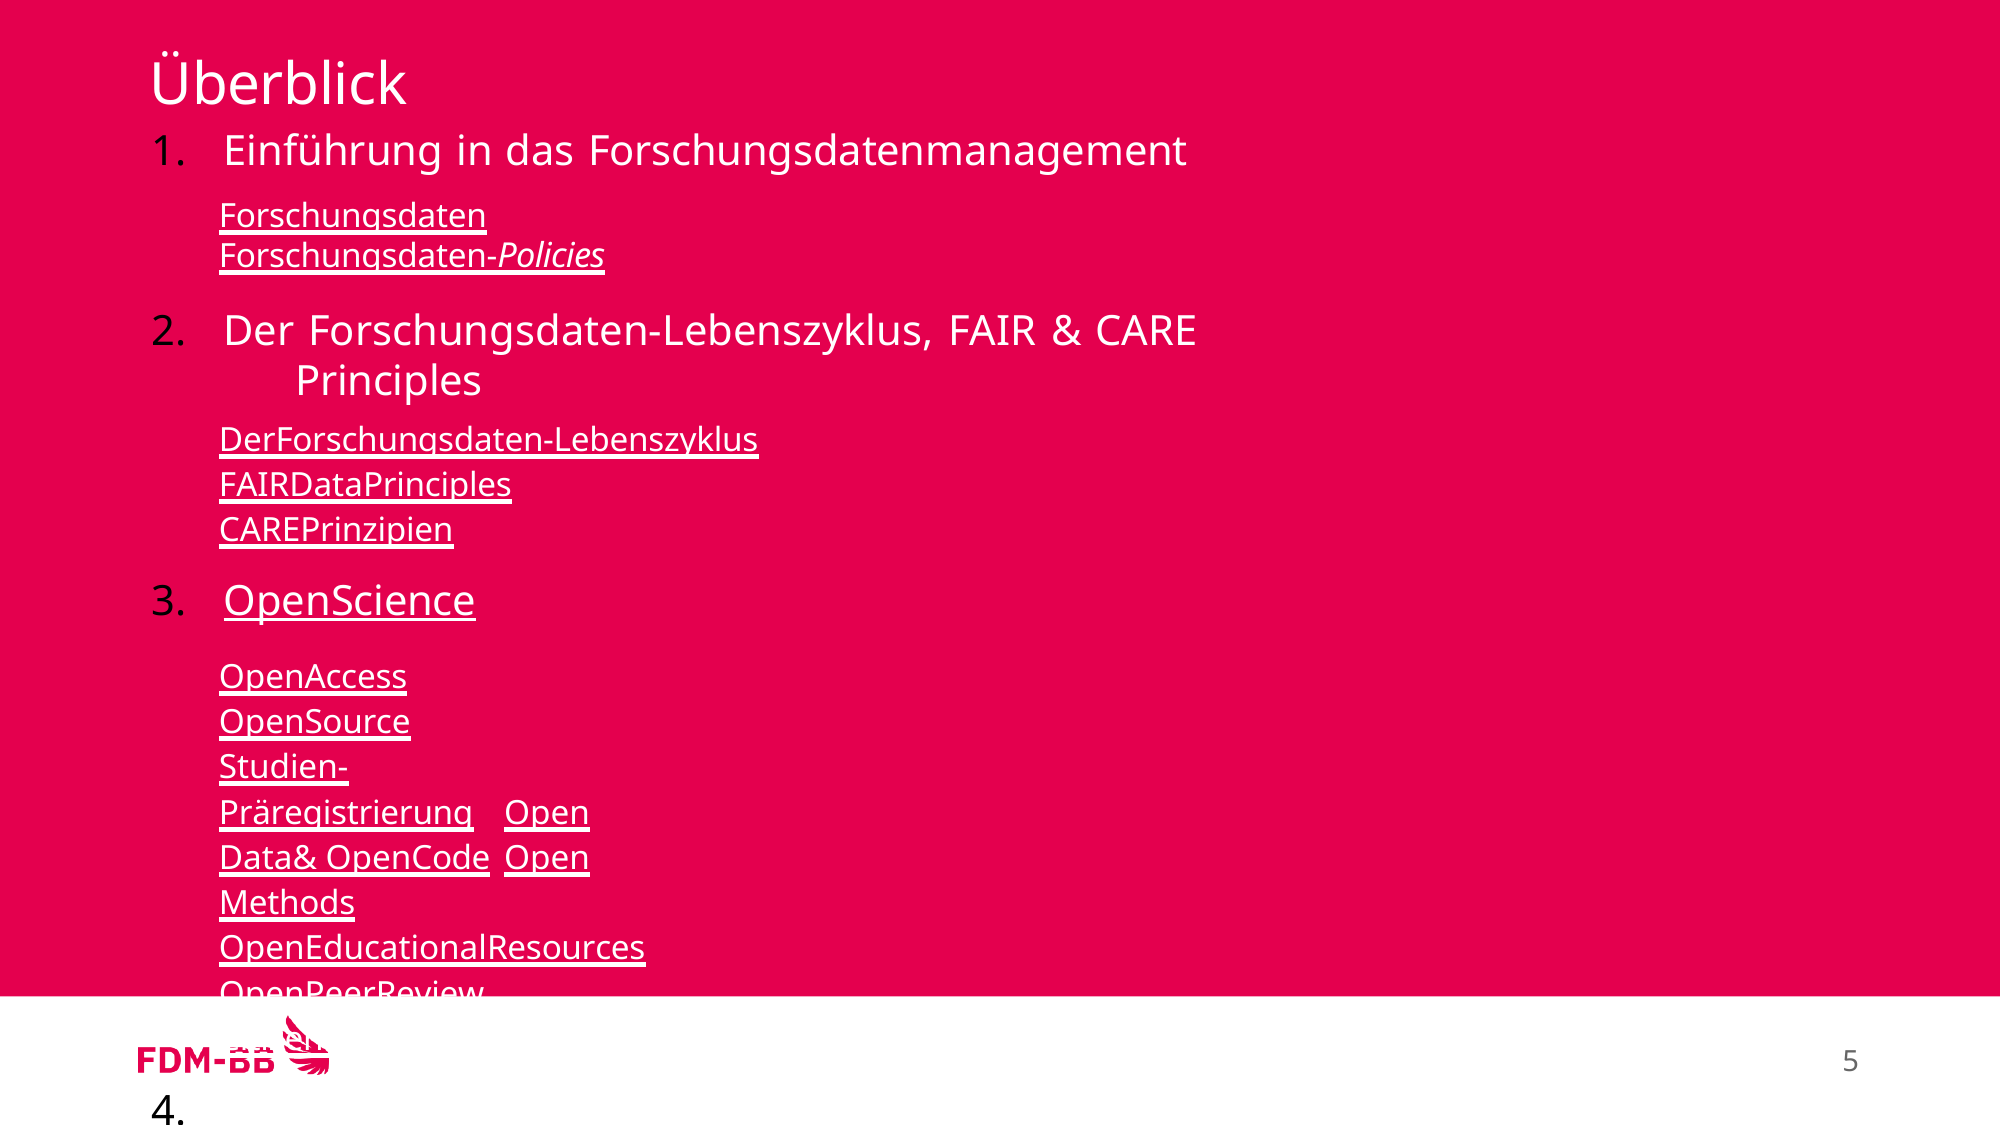

# Überblick
Einführung in das Forschungsdatenmanagement
Forschungsdaten Forschungsdaten-Policies
Der Forschungsdaten-Lebenszyklus, FAIR & CARE Principles
DerForschungsdaten-Lebenszyklus
FAIRDataPrinciples CAREPrinzipien
OpenScience
OpenAccess OpenSource
Studien-Präregistrierung OpenData& OpenCode OpenMethods
OpenEducationalResources OpenPeerReview
CitizenScience
Übung